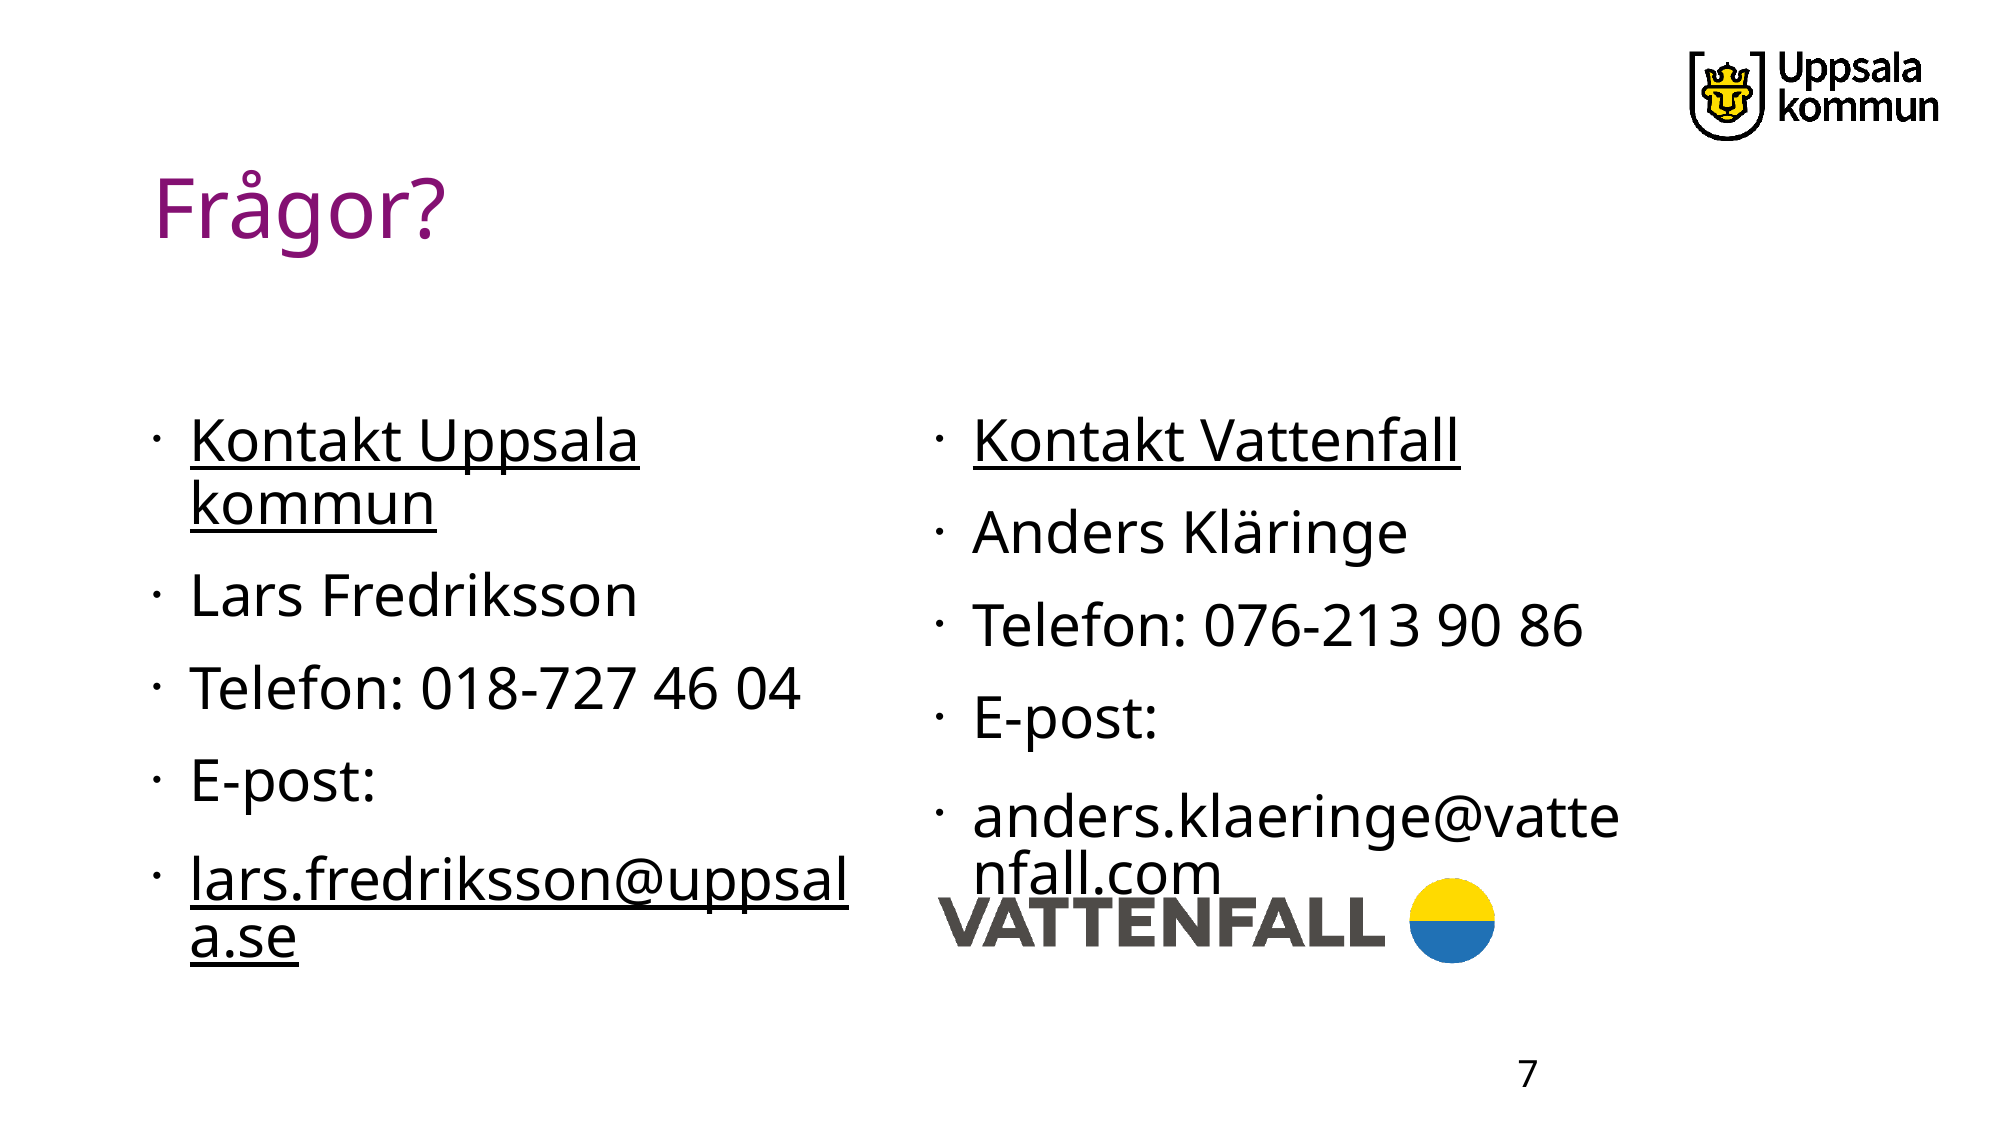

# Frågor?
Kontakt Uppsala kommun
Lars Fredriksson
Telefon: 018-727 46 04
E-post:
lars.fredriksson@uppsala.se
Kontakt Vattenfall
Anders Kläringe
Telefon: 076-213 90 86
E-post:
anders.klaeringe@vattenfall.com